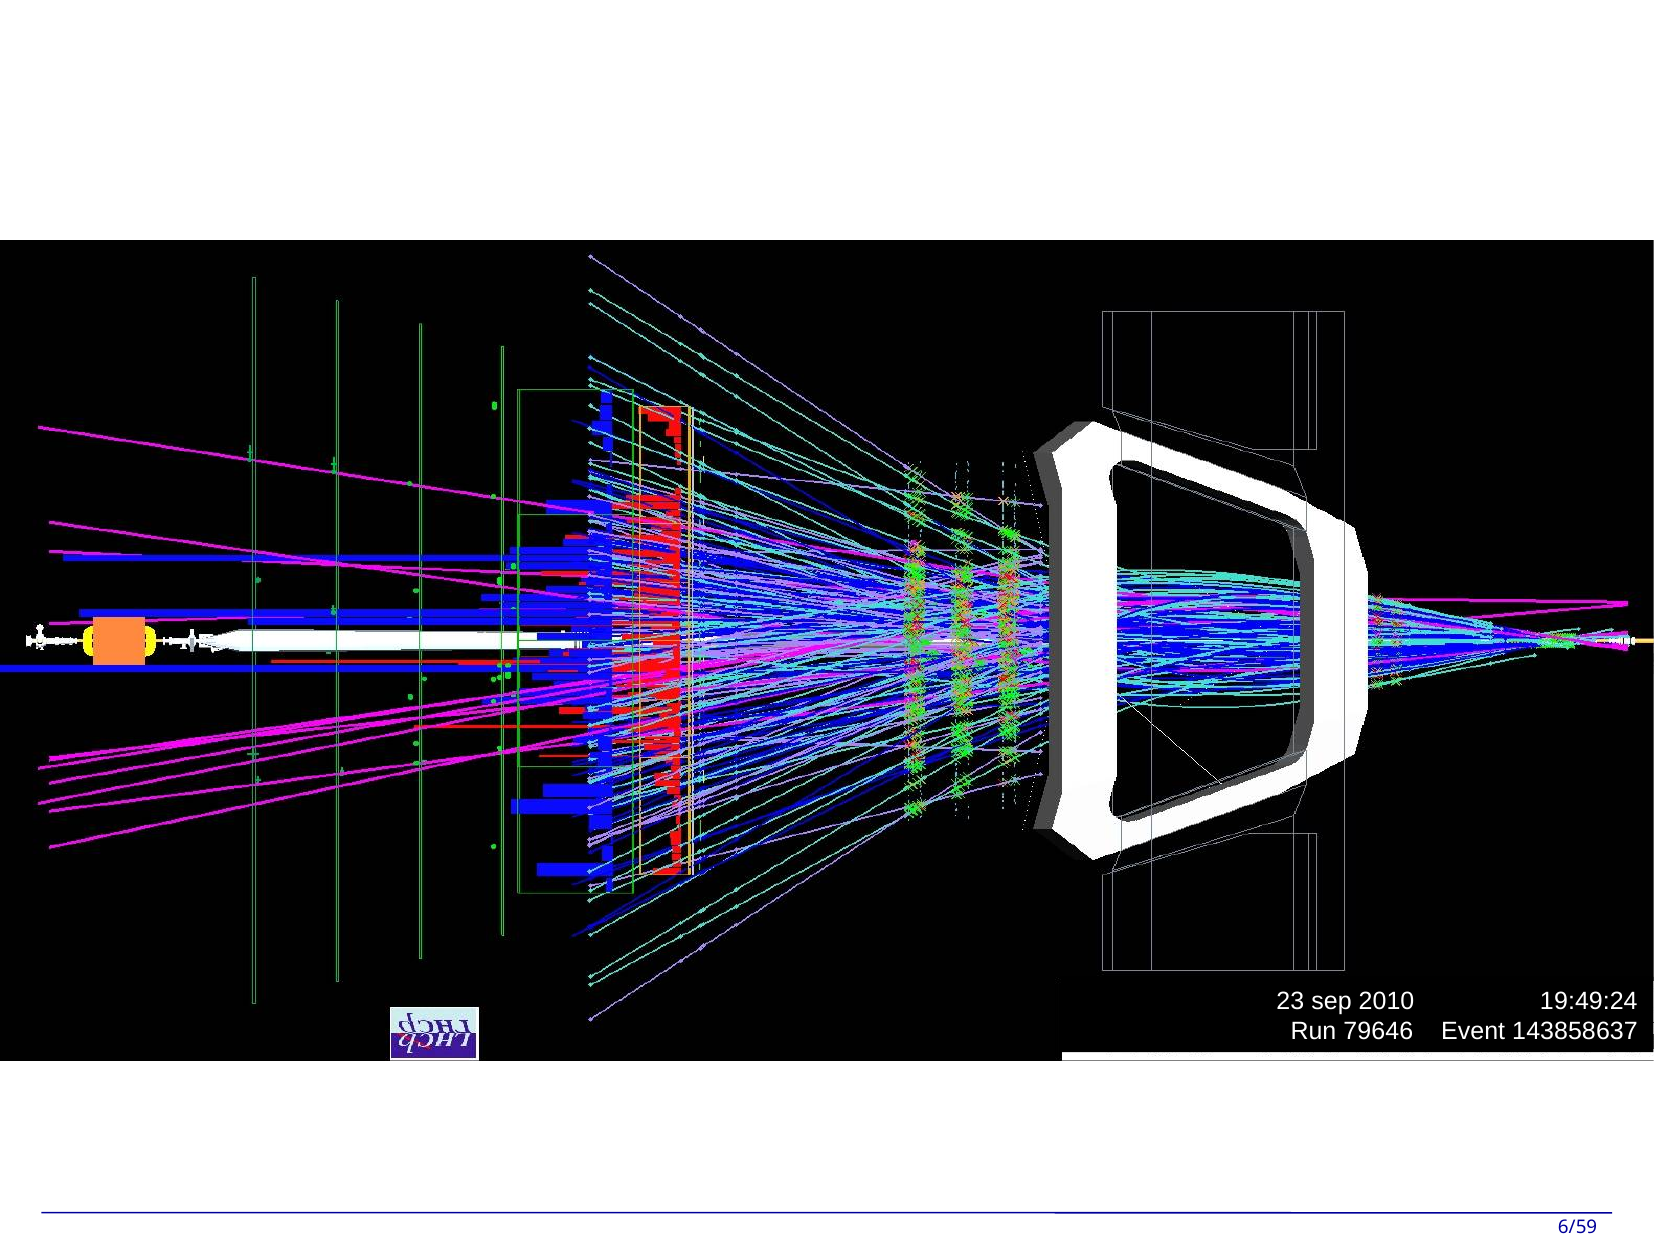

23 sep 2010 19:49:24
Run 79646 Event 143858637
6